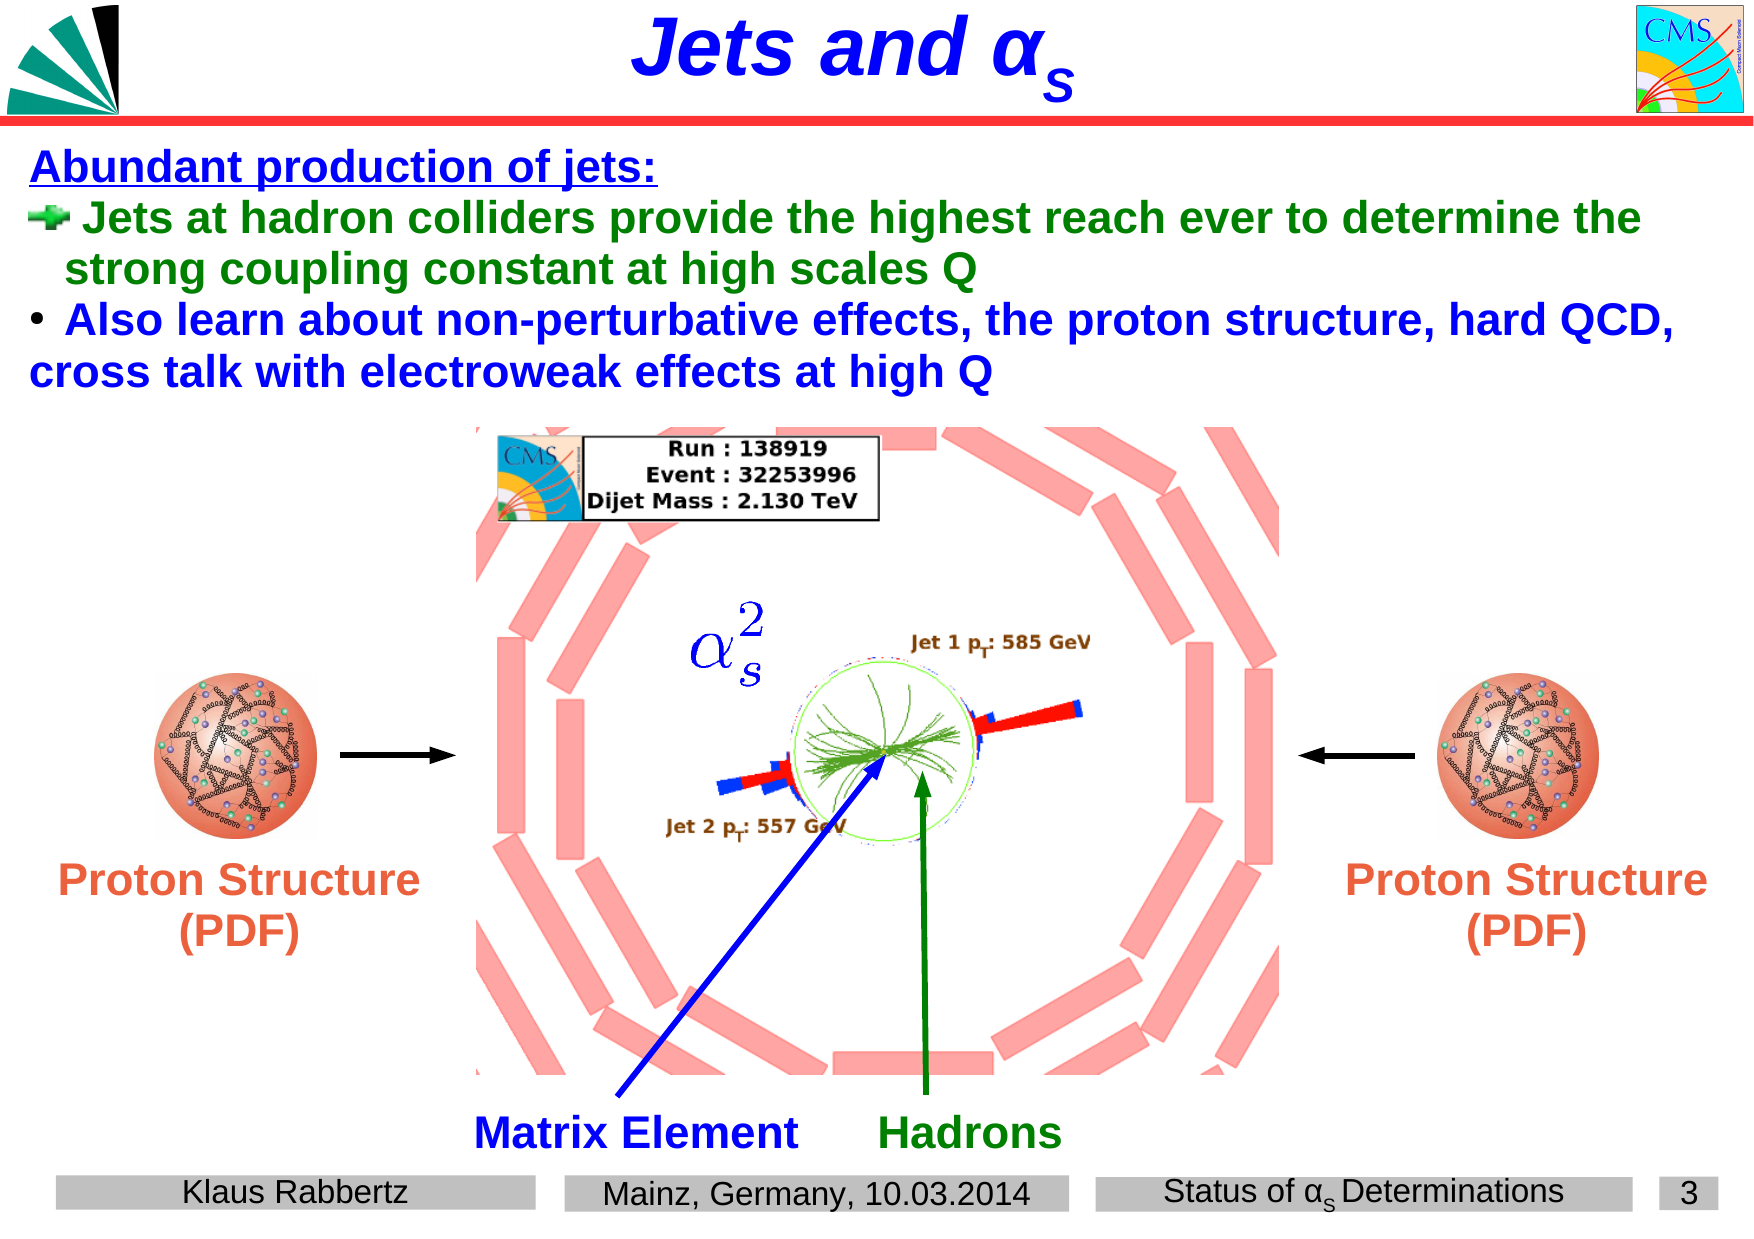

# Jets and αS
Abundant production of jets:
 Jets at hadron colliders provide the highest reach ever to determine the strong coupling constant at high scales Q
Also learn about non-perturbative effects, the proton structure, hard QCD,
cross talk with electroweak effects at high Q
Proton Structure
(PDF)
Proton Structure
(PDF)
Matrix Element
Hadrons